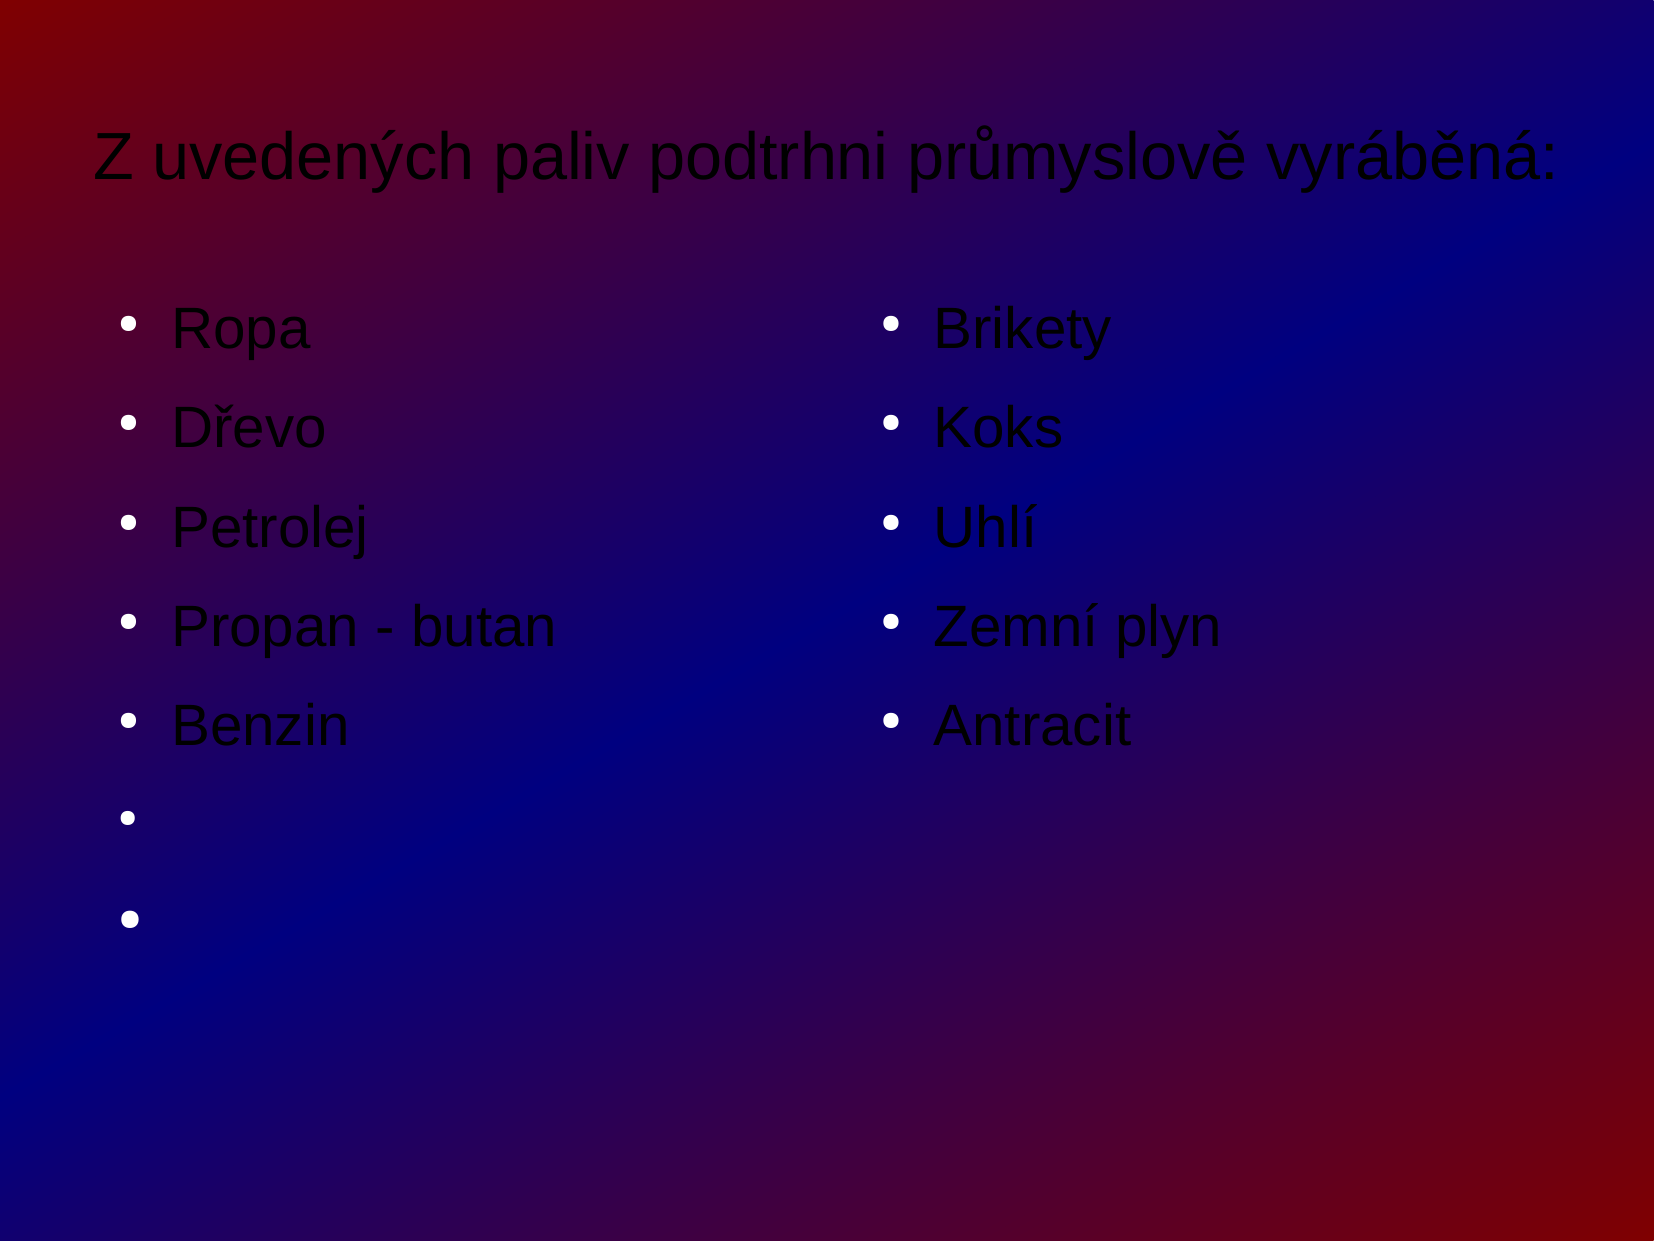

# Z uvedených paliv podtrhni průmyslově vyráběná:
Ropa
Dřevo
Petrolej
Propan - butan
Benzin
Brikety
Koks
Uhlí
Zemní plyn
Antracit